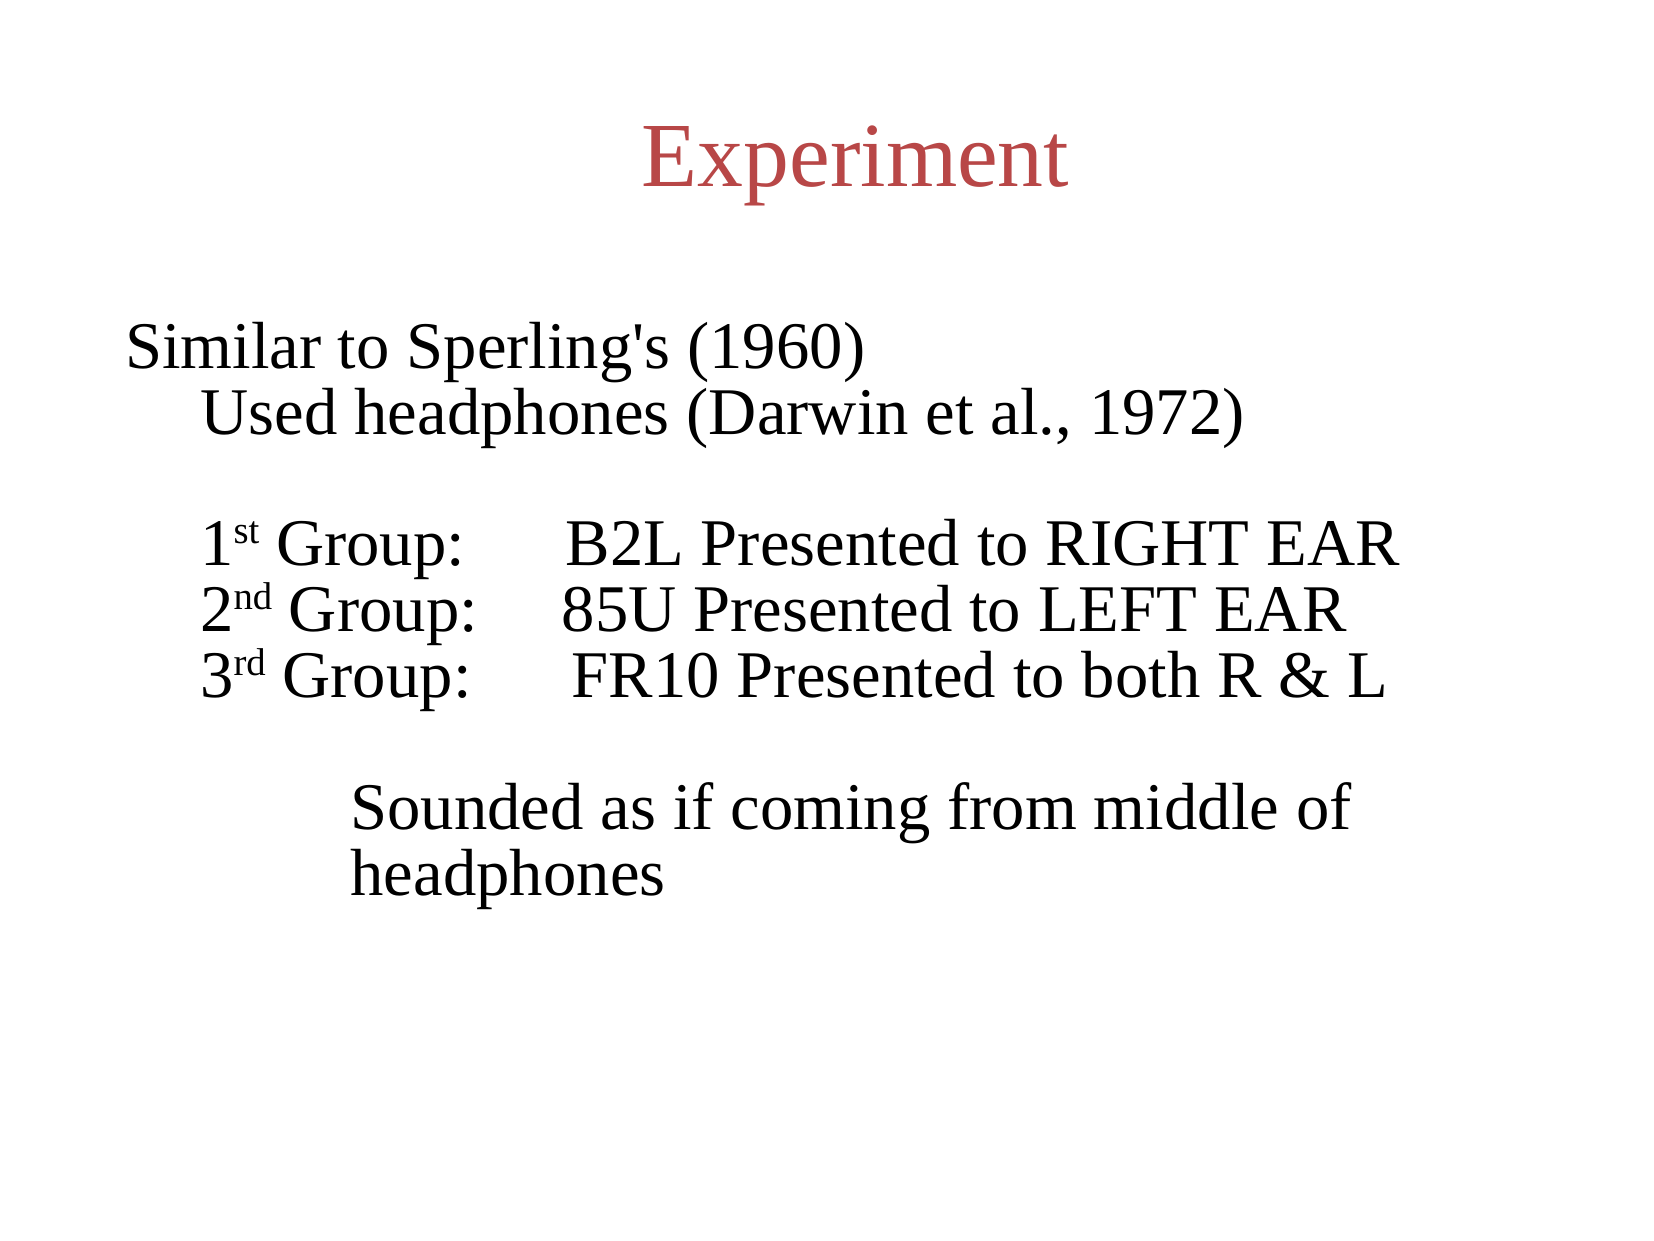

# Experiment
Similar to Sperling's (1960)
	Used headphones (Darwin et al., 1972)
	1st Group: B2L Presented to RIGHT EAR
	2nd Group: 85U Presented to LEFT EAR
	3rd Group: FR10 Presented to both R & L
			Sounded as if coming from middle of 						headphones